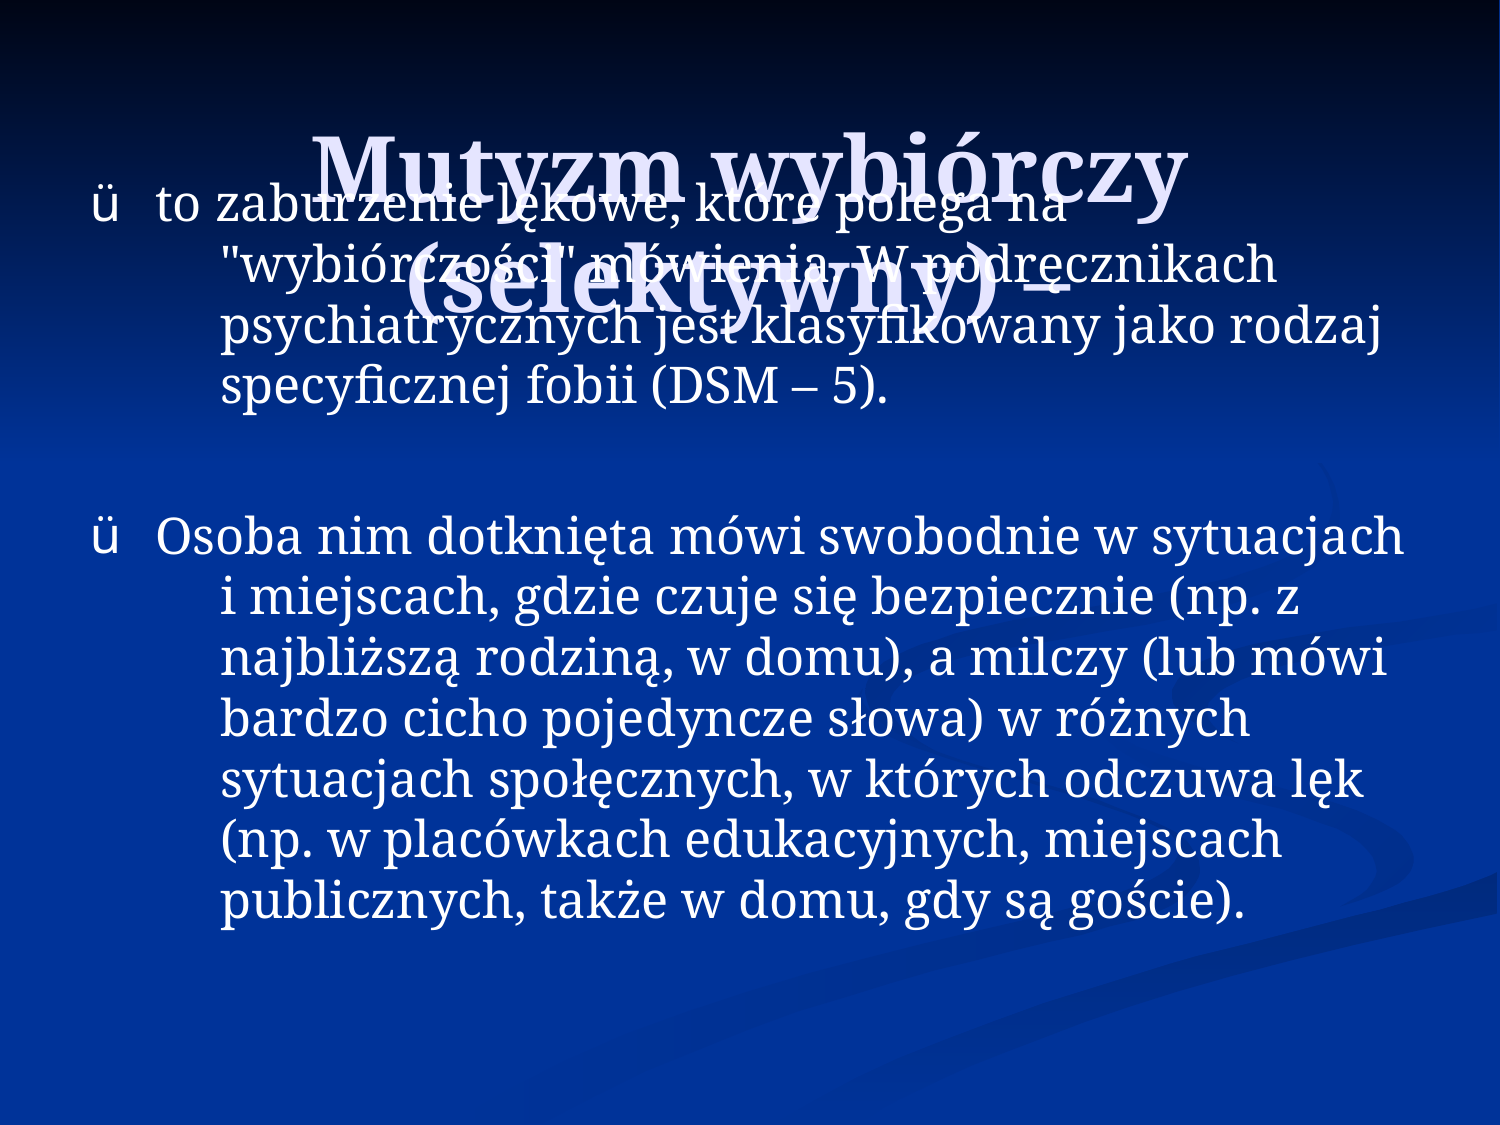

# Mutyzm wybiórczy (selektywny) –
to zaburzenie lękowe, które polega na "wybiórczości" mówienia. W podręcznikach psychiatrycznych jest klasyfikowany jako rodzaj specyficznej fobii (DSM – 5).
Osoba nim dotknięta mówi swobodnie w sytuacjach i miejscach, gdzie czuje się bezpiecznie (np. z najbliższą rodziną, w domu), a milczy (lub mówi bardzo cicho pojedyncze słowa) w różnych sytuacjach społęcznych, w których odczuwa lęk (np. w placówkach edukacyjnych, miejscach publicznych, także w domu, gdy są goście).